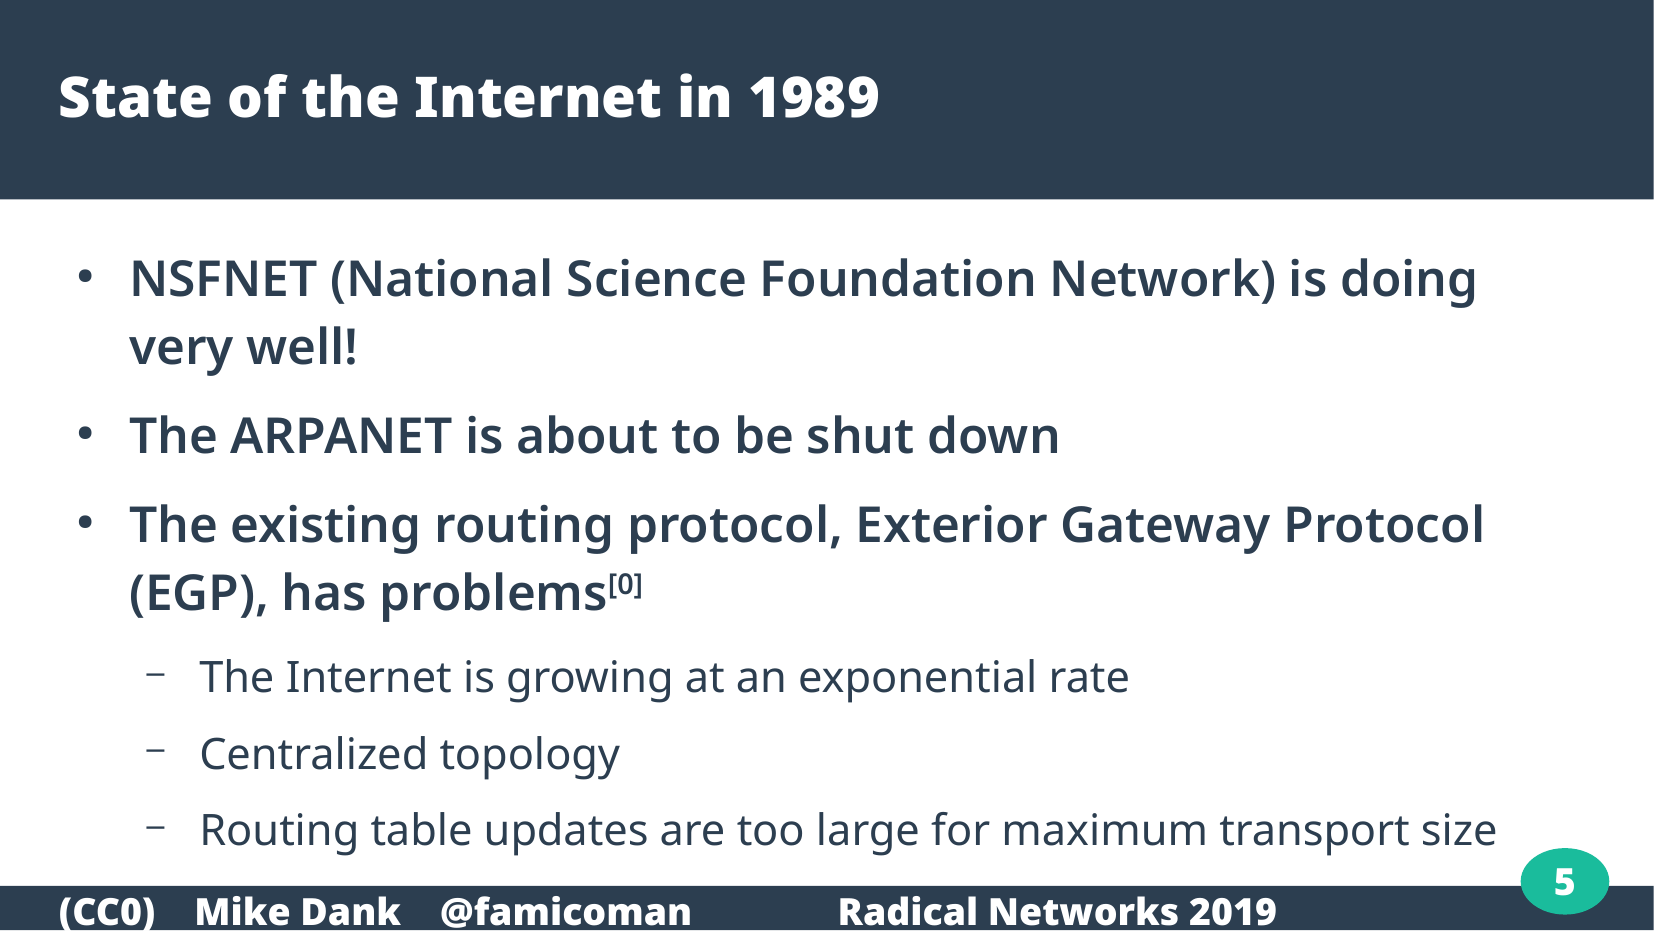

# State of the Internet in 1989
NSFNET (National Science Foundation Network) is doing very well!
The ARPANET is about to be shut down
The existing routing protocol, Exterior Gateway Protocol (EGP), has problems[0]
The Internet is growing at an exponential rate
Centralized topology
Routing table updates are too large for maximum transport size
5
(CC0) Mike Dank @famicoman
Radical Networks 2019